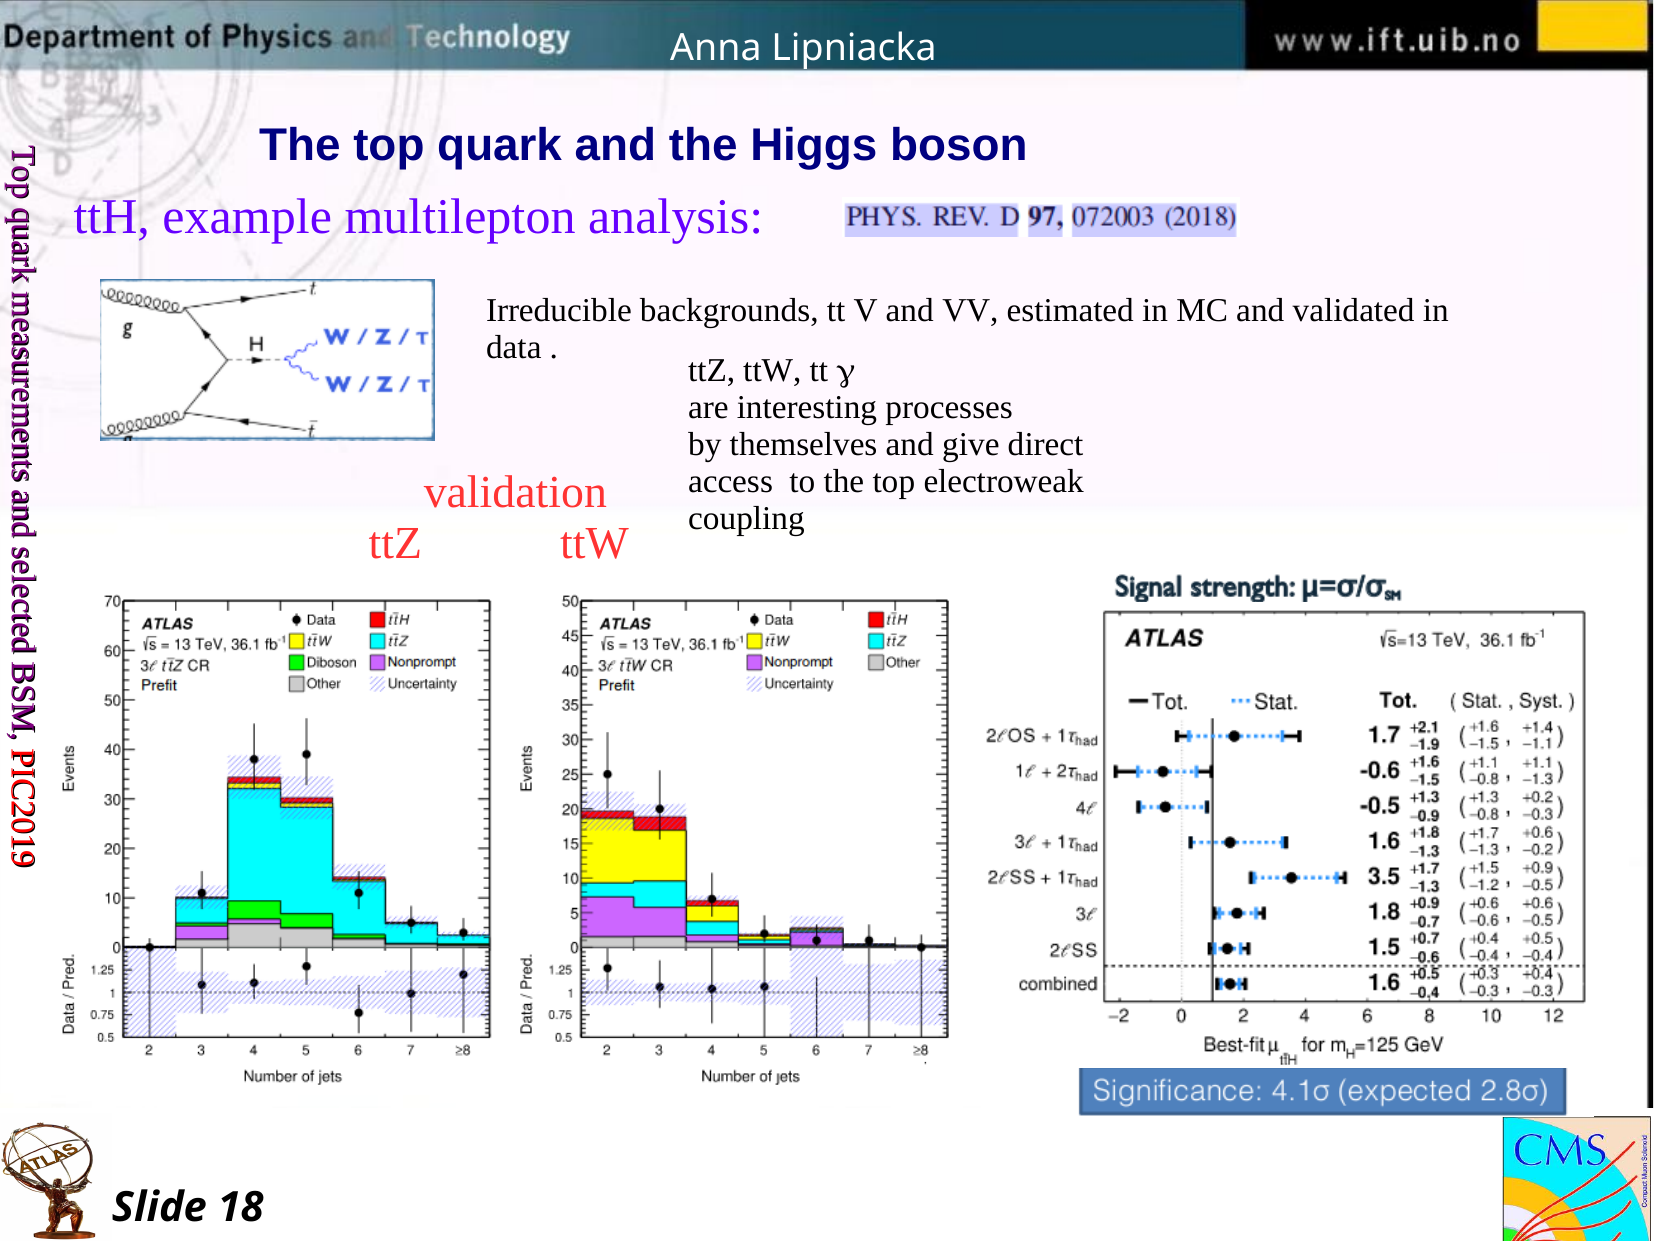

# The top quark and the Higgs boson
ttH, example multilepton analysis:
Irreducible backgrounds, tt V and VV, estimated in MC and validated in data .
ttZ, ttW, tt g
are interesting processes
by themselves and give direct
access to the top electroweak
coupling
 validation
 ttZ ttW
Slide 18